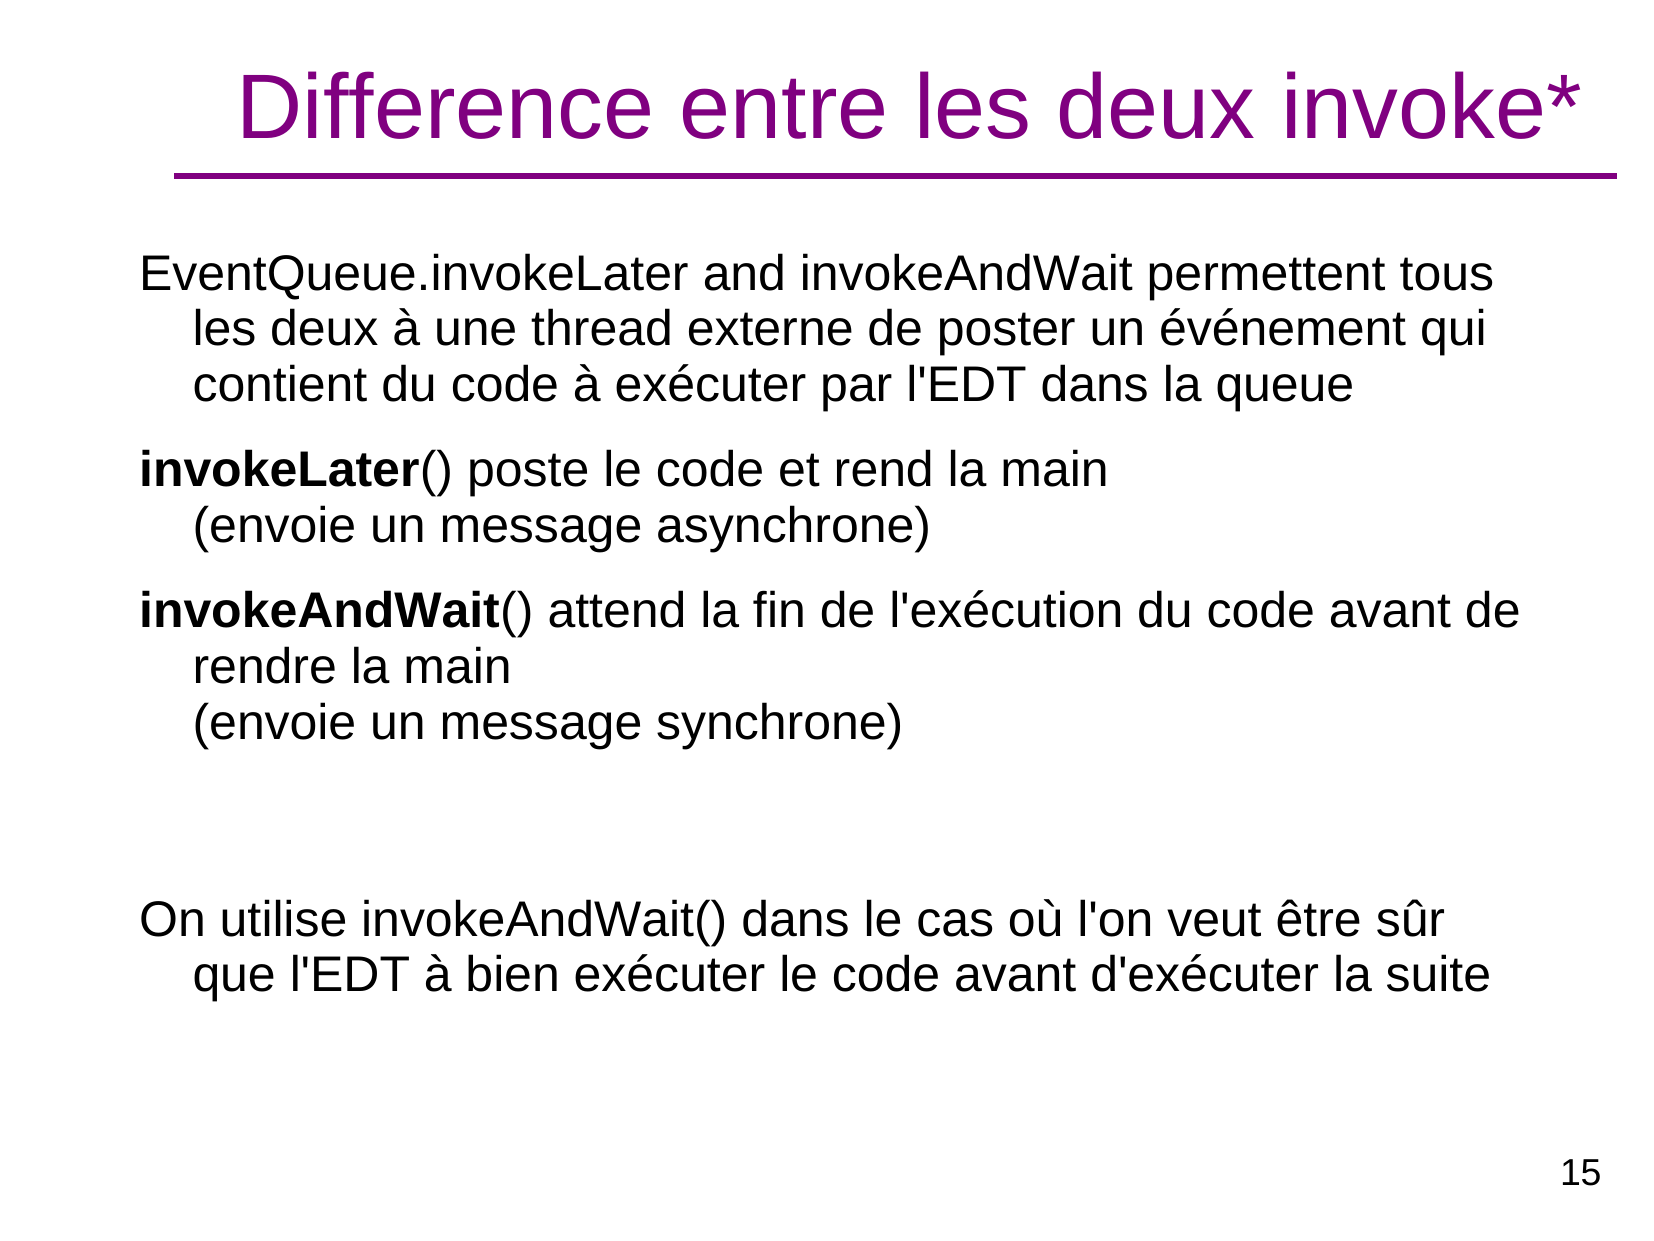

# Difference entre les deux invoke*
EventQueue.invokeLater and invokeAndWait permettent tous les deux à une thread externe de poster un événement qui contient du code à exécuter par l'EDT dans la queue
invokeLater() poste le code et rend la main
(envoie un message asynchrone)
invokeAndWait() attend la fin de l'exécution du code avant de rendre la main
(envoie un message synchrone)
On utilise invokeAndWait() dans le cas où l'on veut être sûr que l'EDT à bien exécuter le code avant d'exécuter la suite